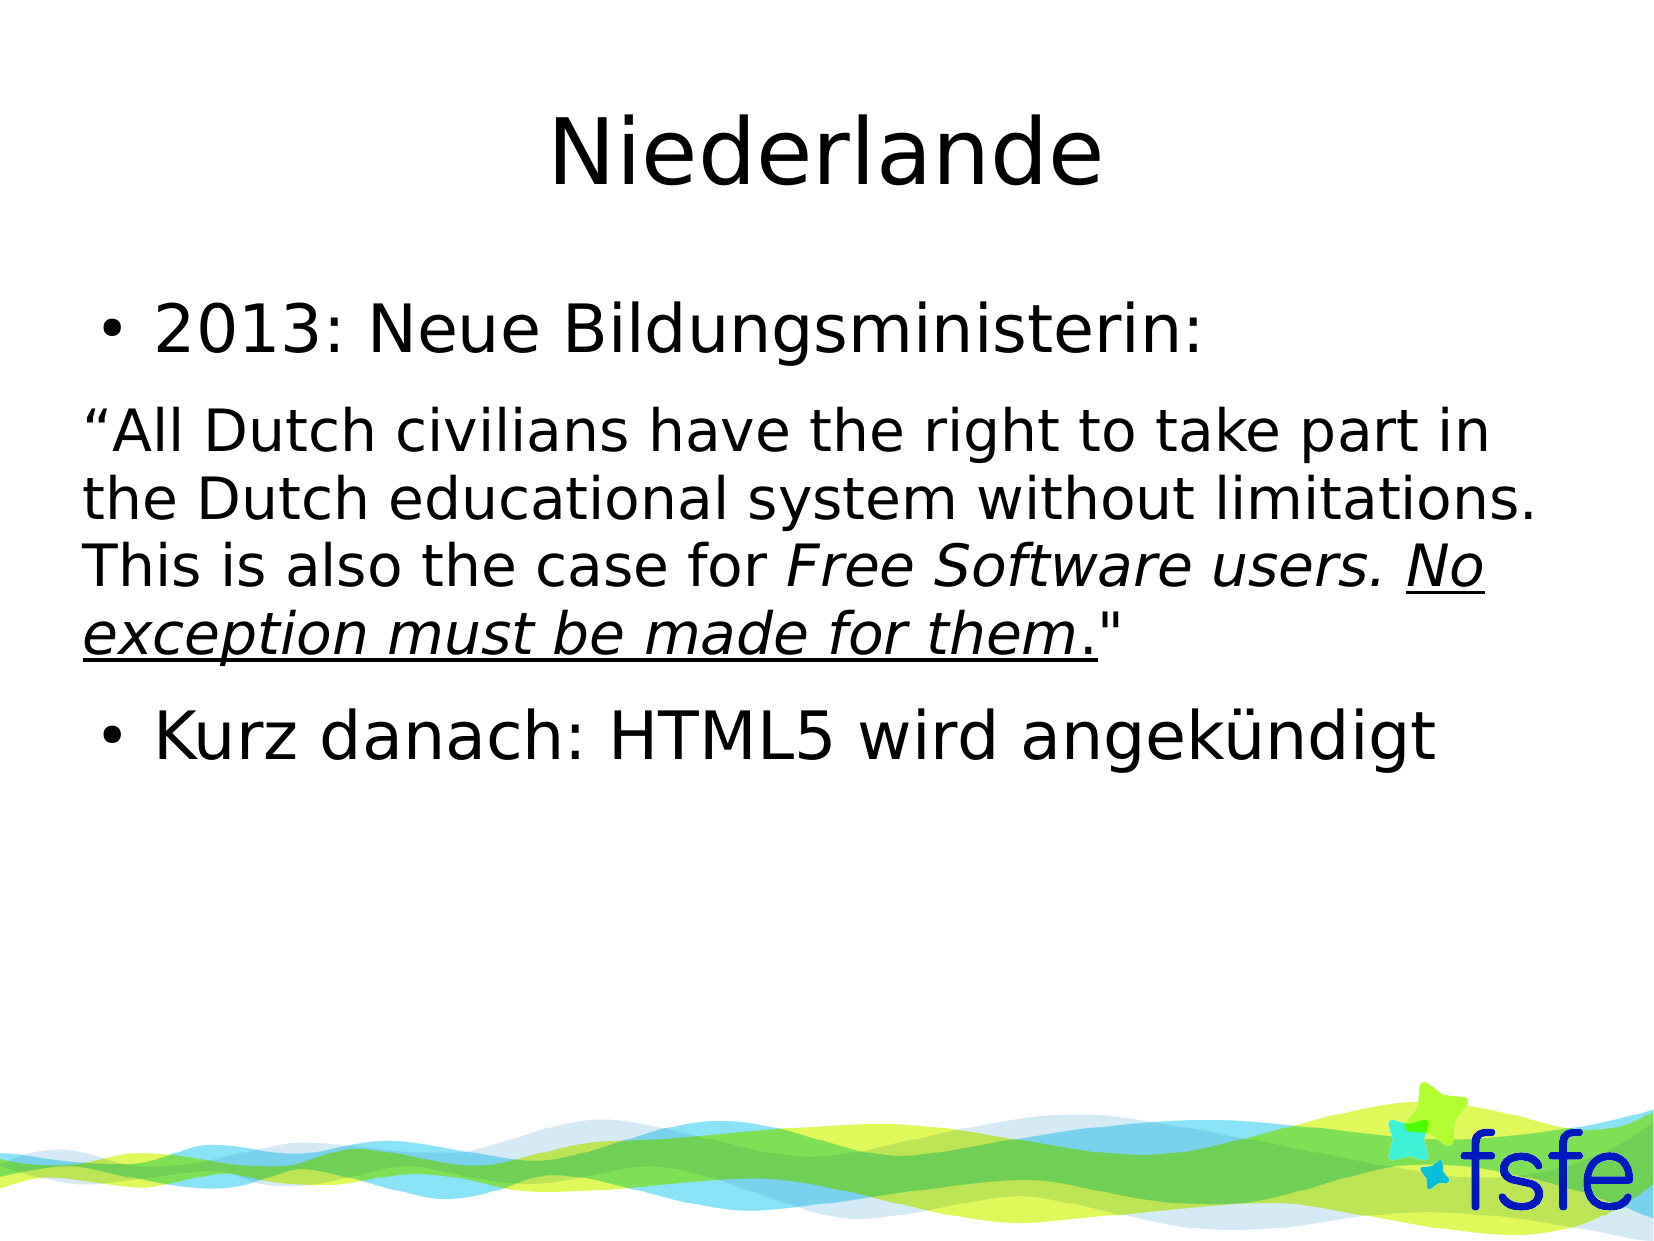

# Niederlande
2013: Neue Bildungsministerin:
“All Dutch civilians have the right to take part in the Dutch educational system without limitations. This is also the case for Free Software users. No exception must be made for them."
Kurz danach: HTML5 wird angekündigt